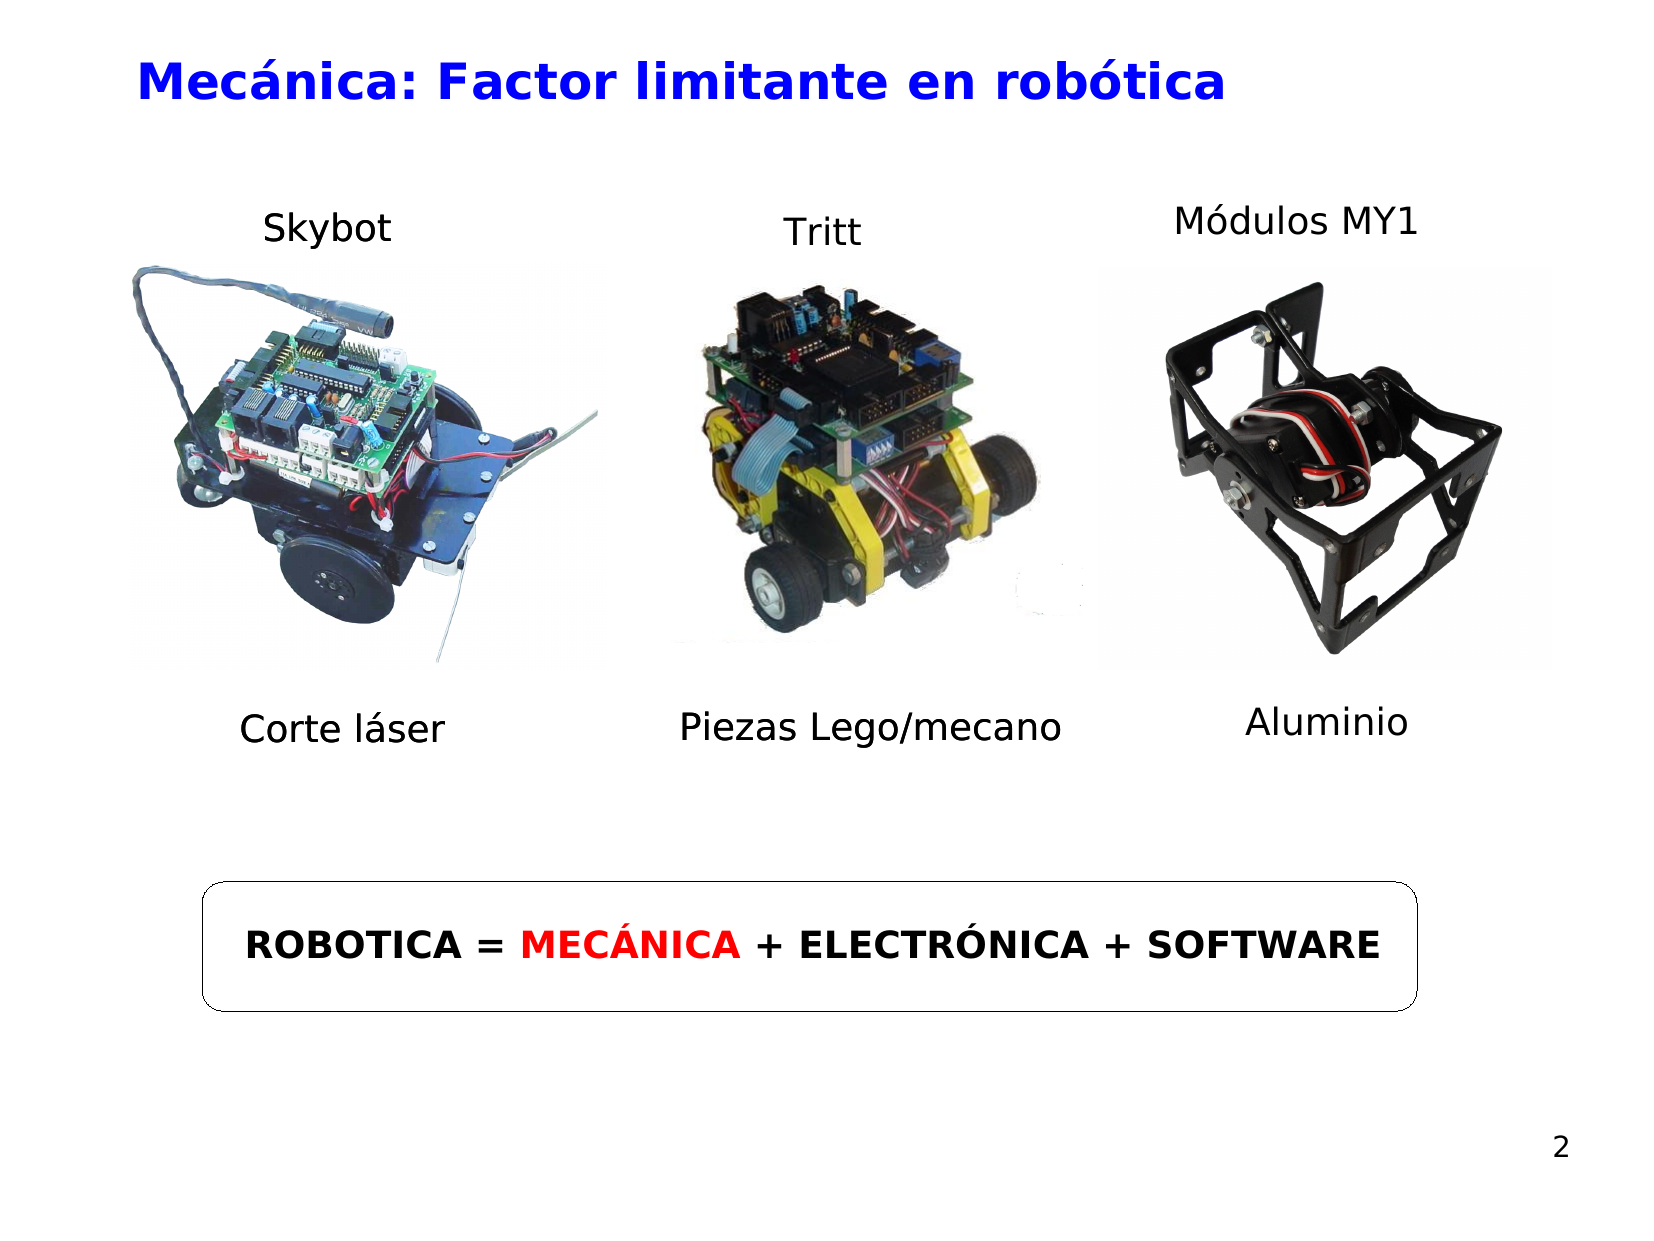

Mecánica: Factor limitante en robótica
Módulos MY1
Skybot
Skybot
Tritt
Aluminio
Piezas Lego/mecano
Piezas Lego/mecano
Corte láser
Corte láser
ROBOTICA = MECÁNICA + ELECTRÓNICA + SOFTWARE
2